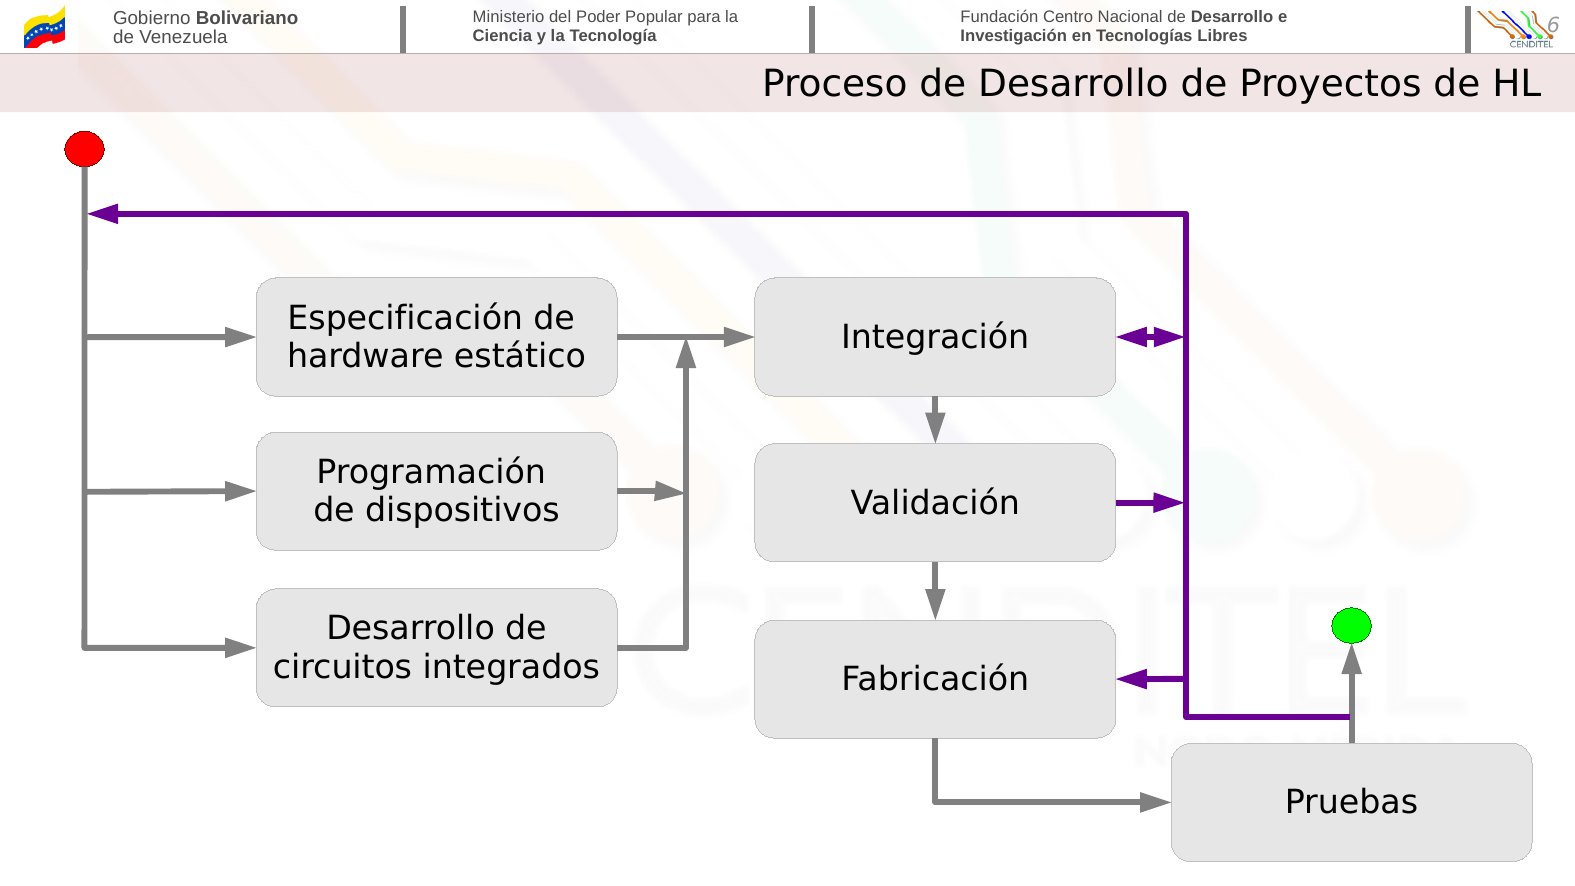

# Proceso de Desarrollo de Proyectos de HL
Especificación de
hardware estático
Integración
Programación
de dispositivos
Validación
Desarrollo de
circuitos integrados
Fabricación
Pruebas